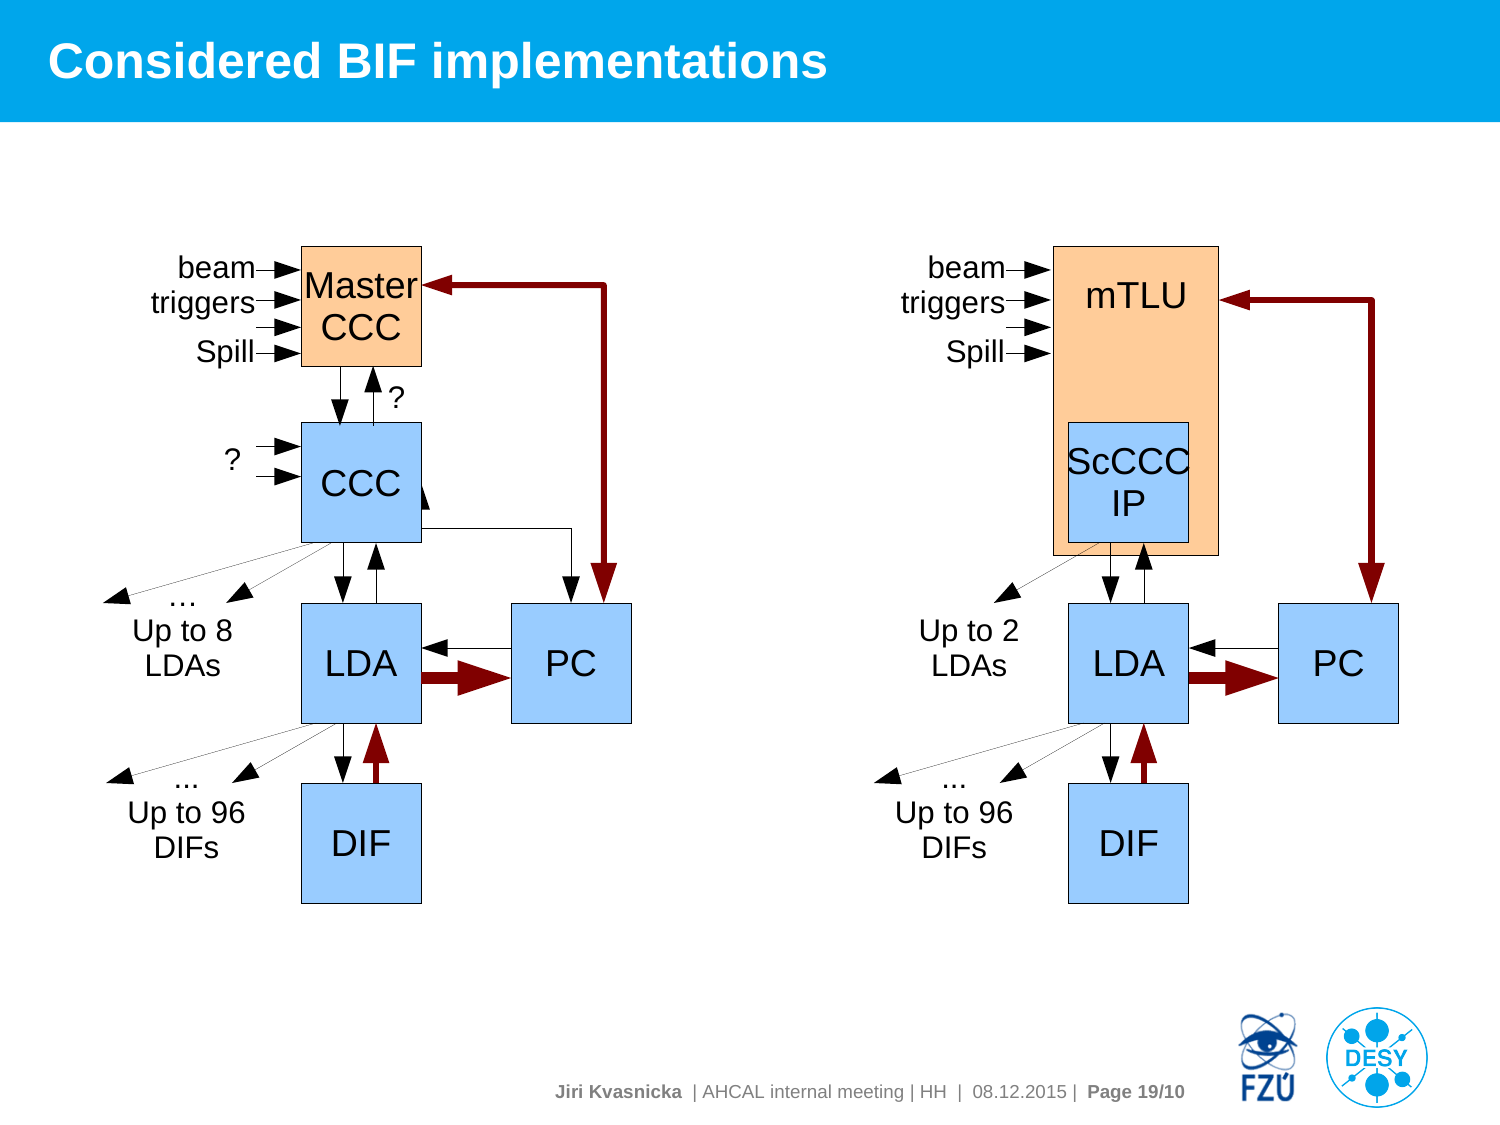

# Considered BIF implementations
beam
triggers
beam
triggers
Master
CCC
mTLU
Spill
Spill
?
CCC
ScCCC
IP
?
…
Up to 8
LDAs
LDA
PC
LDA
PC
Up to 2
LDAs
...
Up to 96
DIFs
...
Up to 96
DIFs
DIF
DIF